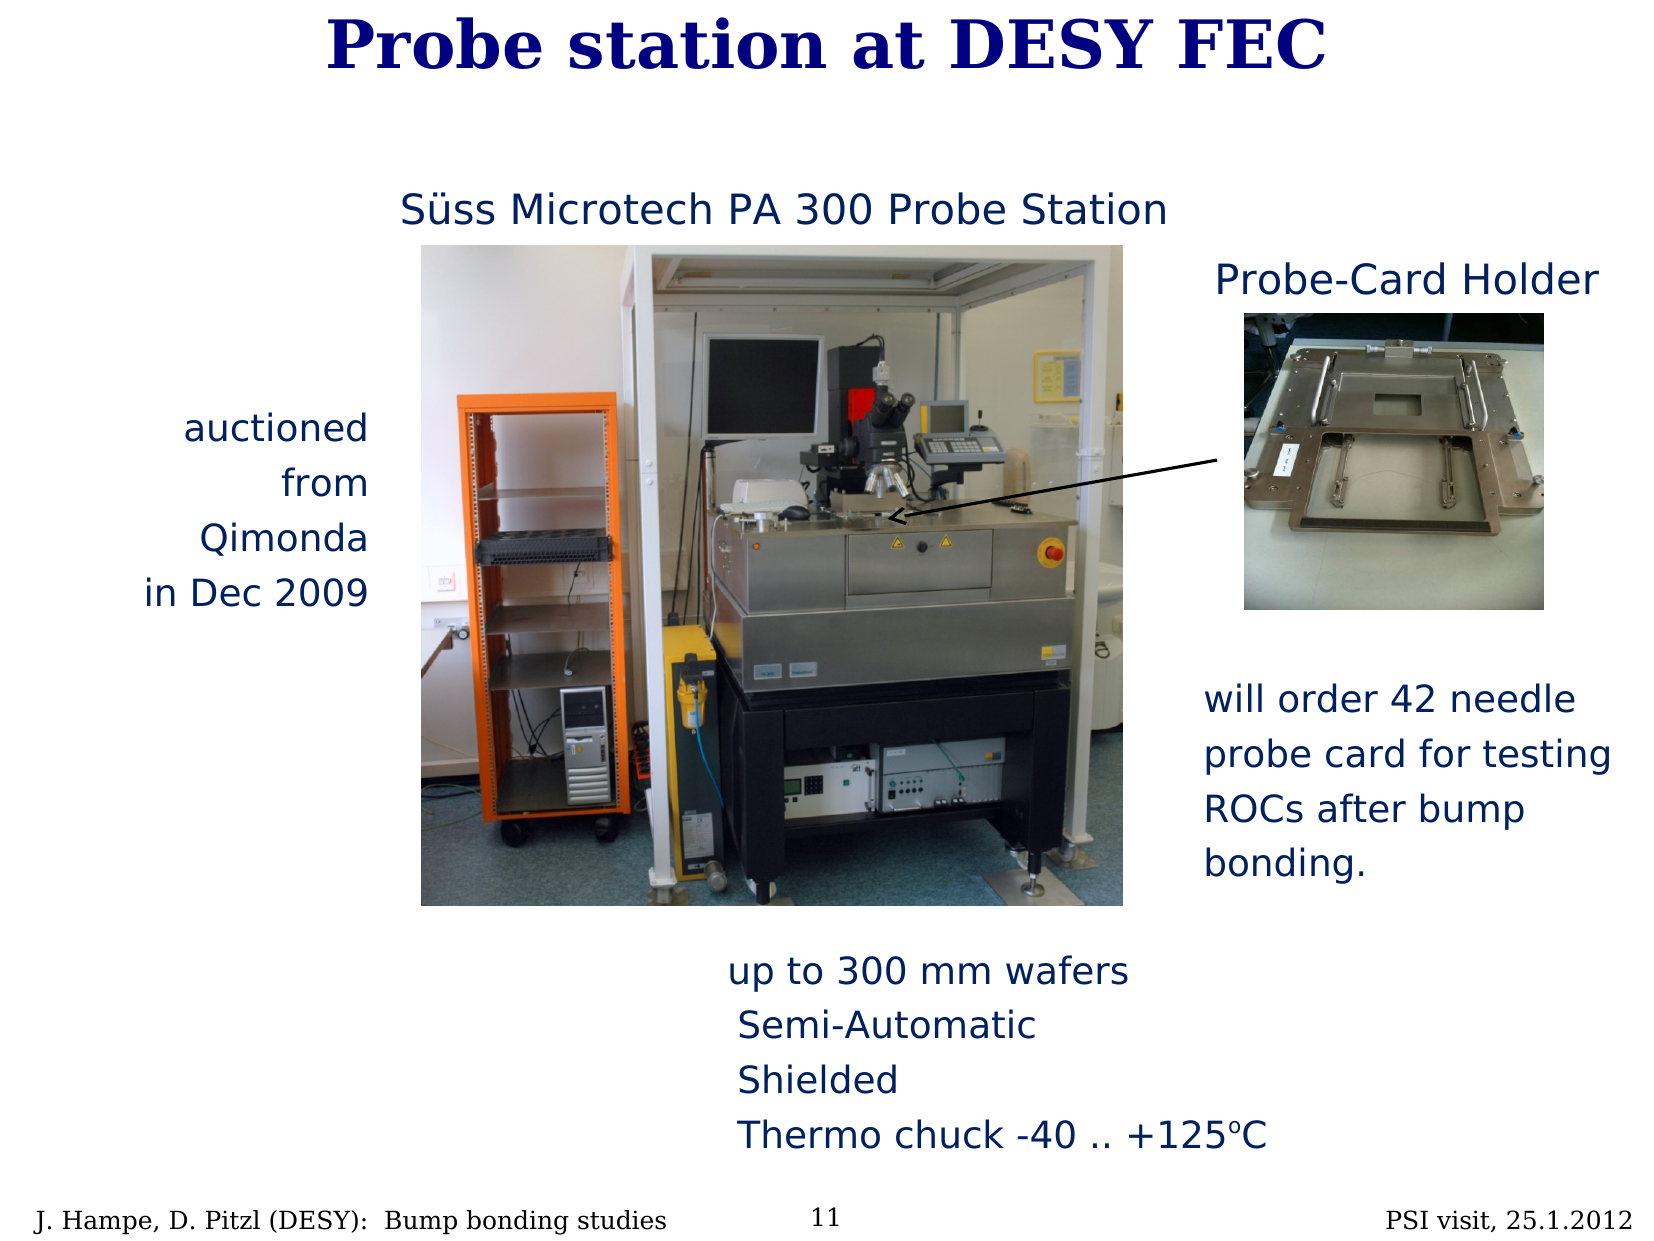

# Probe station at DESY FEC
Süss Microtech PA 300 Probe Station
Probe-Card Holder
auctioned
from
Qimonda
in Dec 2009
will order 42 needle probe card for testing ROCs after bump bonding.
up to 300 mm wafers
Semi-Automatic
Shielded
Thermo chuck -40 .. +125oC